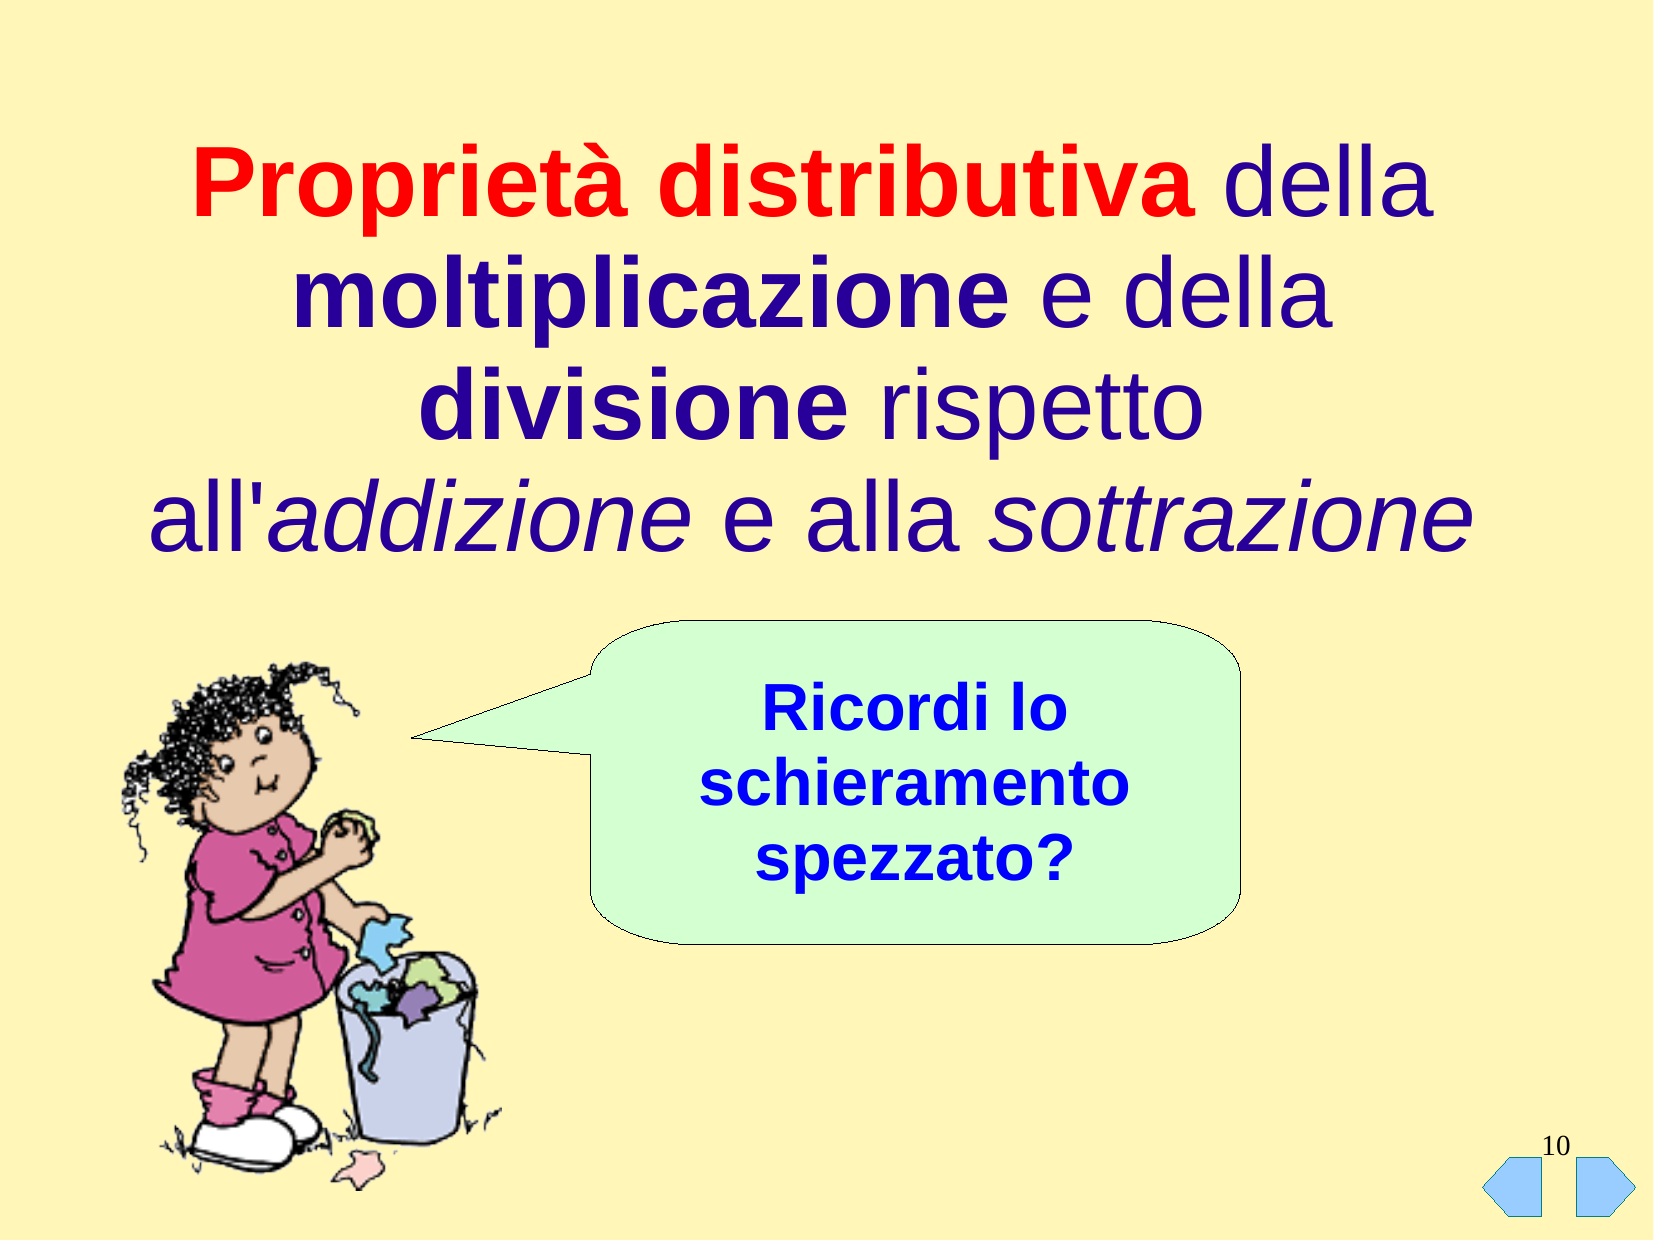

Proprietà distributiva della moltiplicazione e della divisione rispetto all'addizione e alla sottrazione
Ricordi lo schieramento spezzato?
10